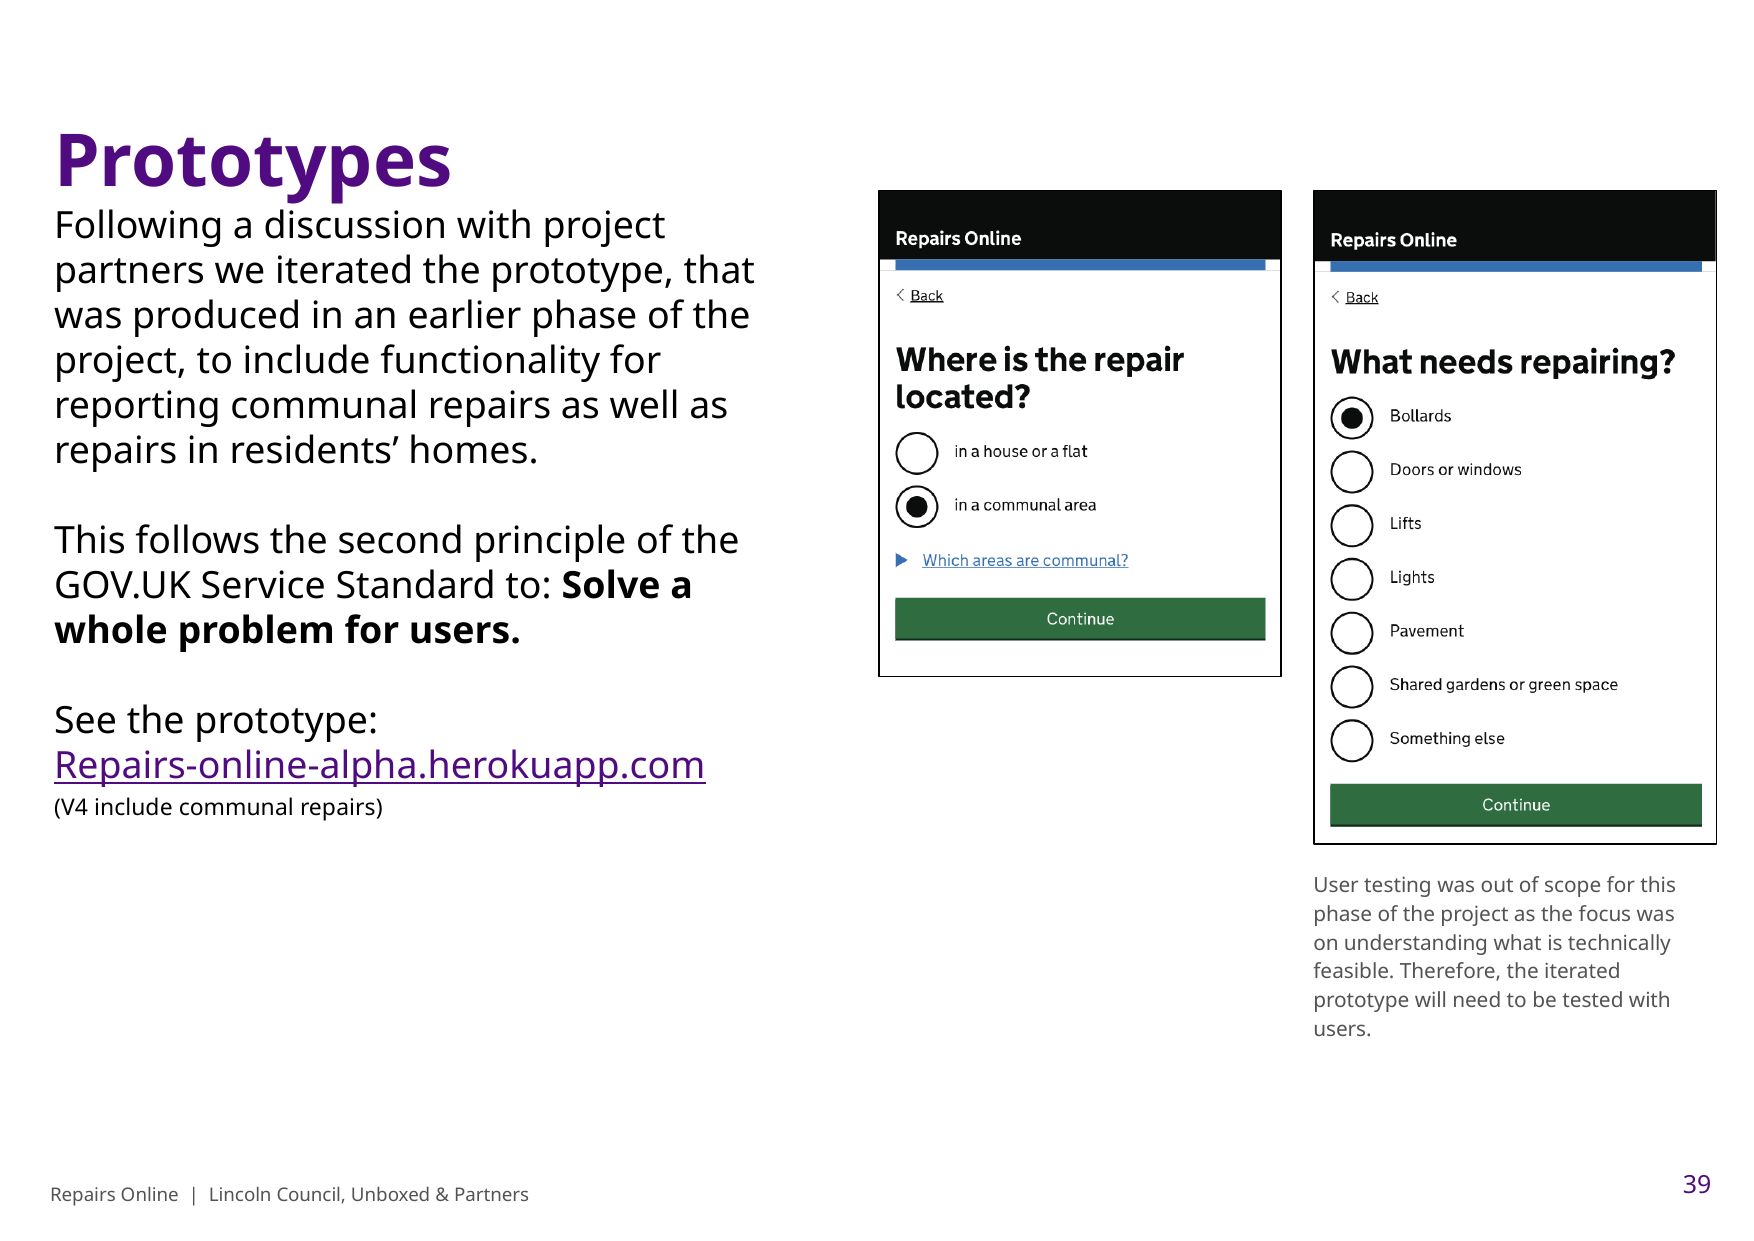

# Prototypes Following a discussion with project partners we iterated the prototype, that was produced in an earlier phase of the project, to include functionality for reporting communal repairs as well as repairs in residents’ homes. This follows the second principle of the GOV.UK Service Standard to: Solve a whole problem for users. See the prototype: Repairs-online-alpha.herokuapp.com (V4 include communal repairs)
User testing was out of scope for this phase of the project as the focus was on understanding what is technically feasible. Therefore, the iterated prototype will need to be tested with users.